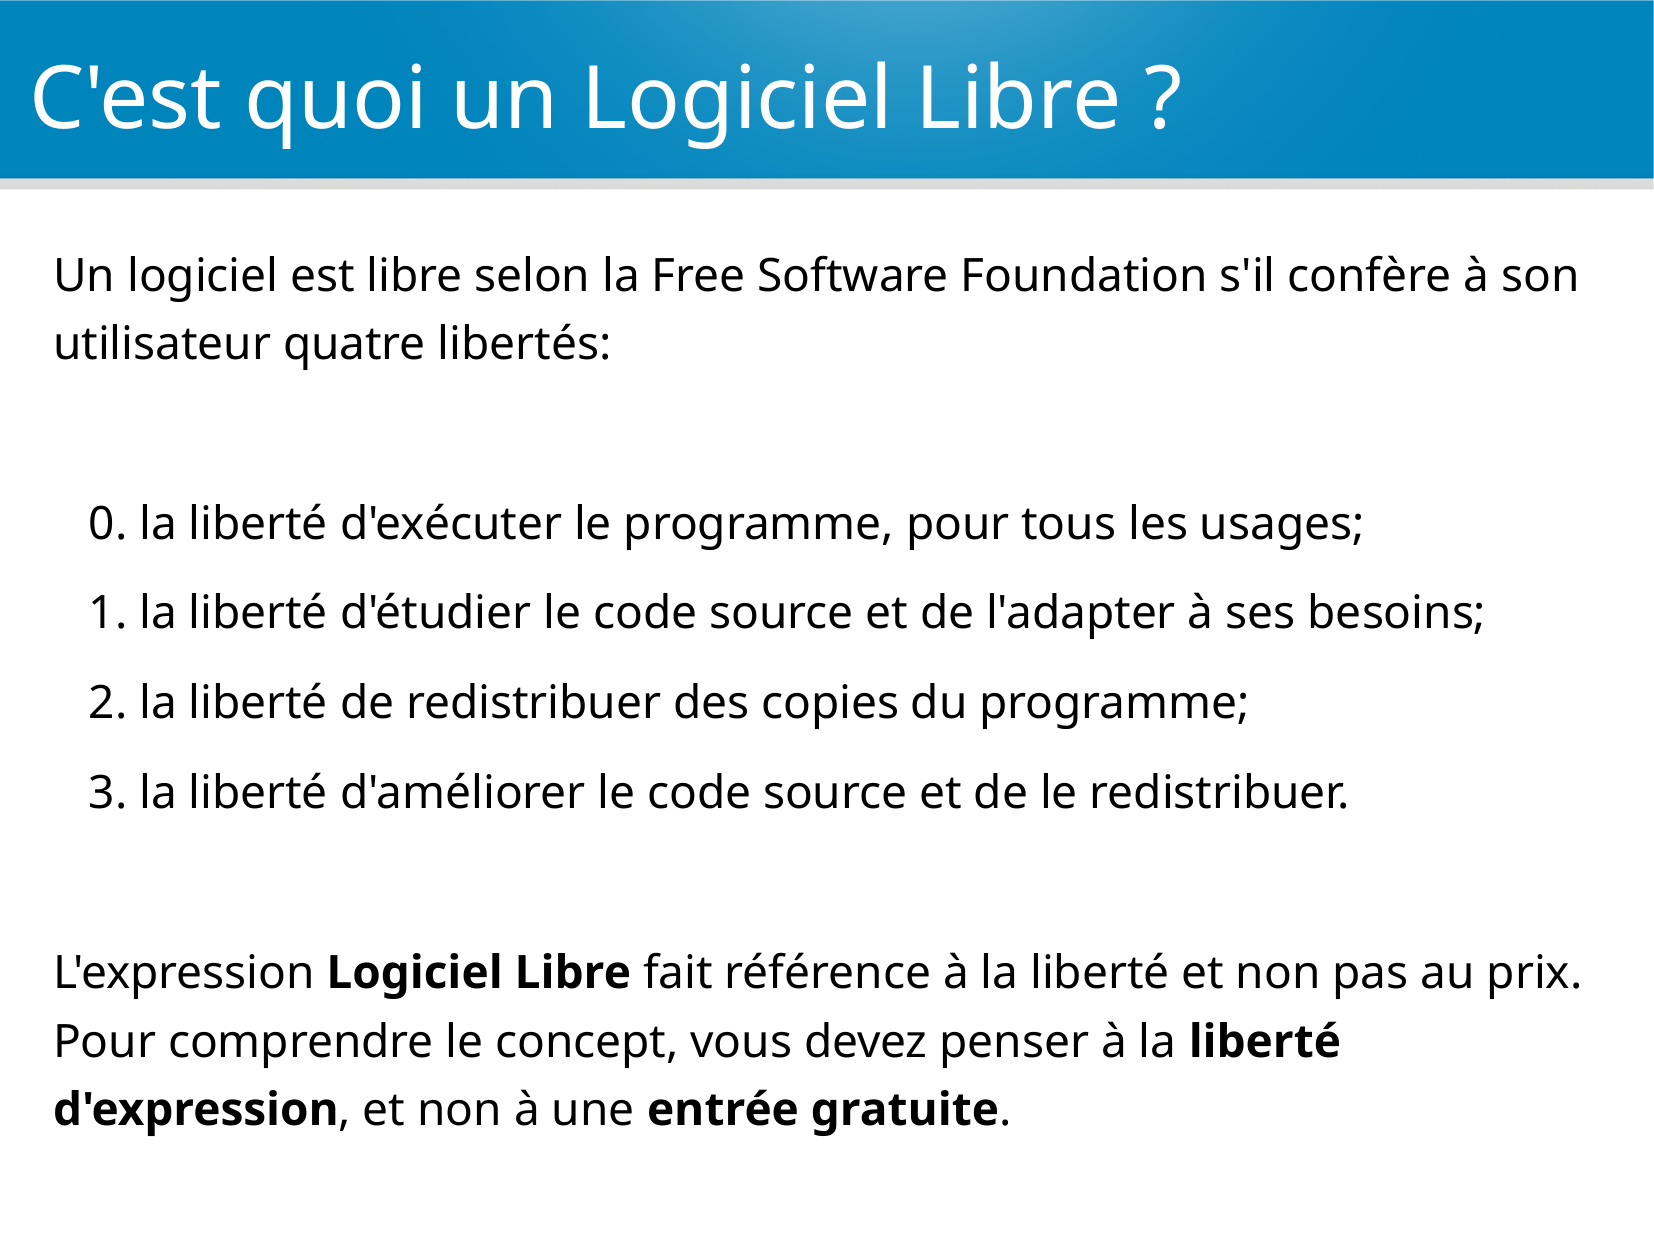

# C'est quoi un Logiciel Libre ?
Un logiciel est libre selon la Free Software Foundation s'il confère à son utilisateur quatre libertés:
 0. la liberté d'exécuter le programme, pour tous les usages;
 1. la liberté d'étudier le code source et de l'adapter à ses besoins;
 2. la liberté de redistribuer des copies du programme;
 3. la liberté d'améliorer le code source et de le redistribuer.
L'expression Logiciel Libre fait référence à la liberté et non pas au prix. Pour comprendre le concept, vous devez penser à la liberté d'expression, et non à une entrée gratuite.